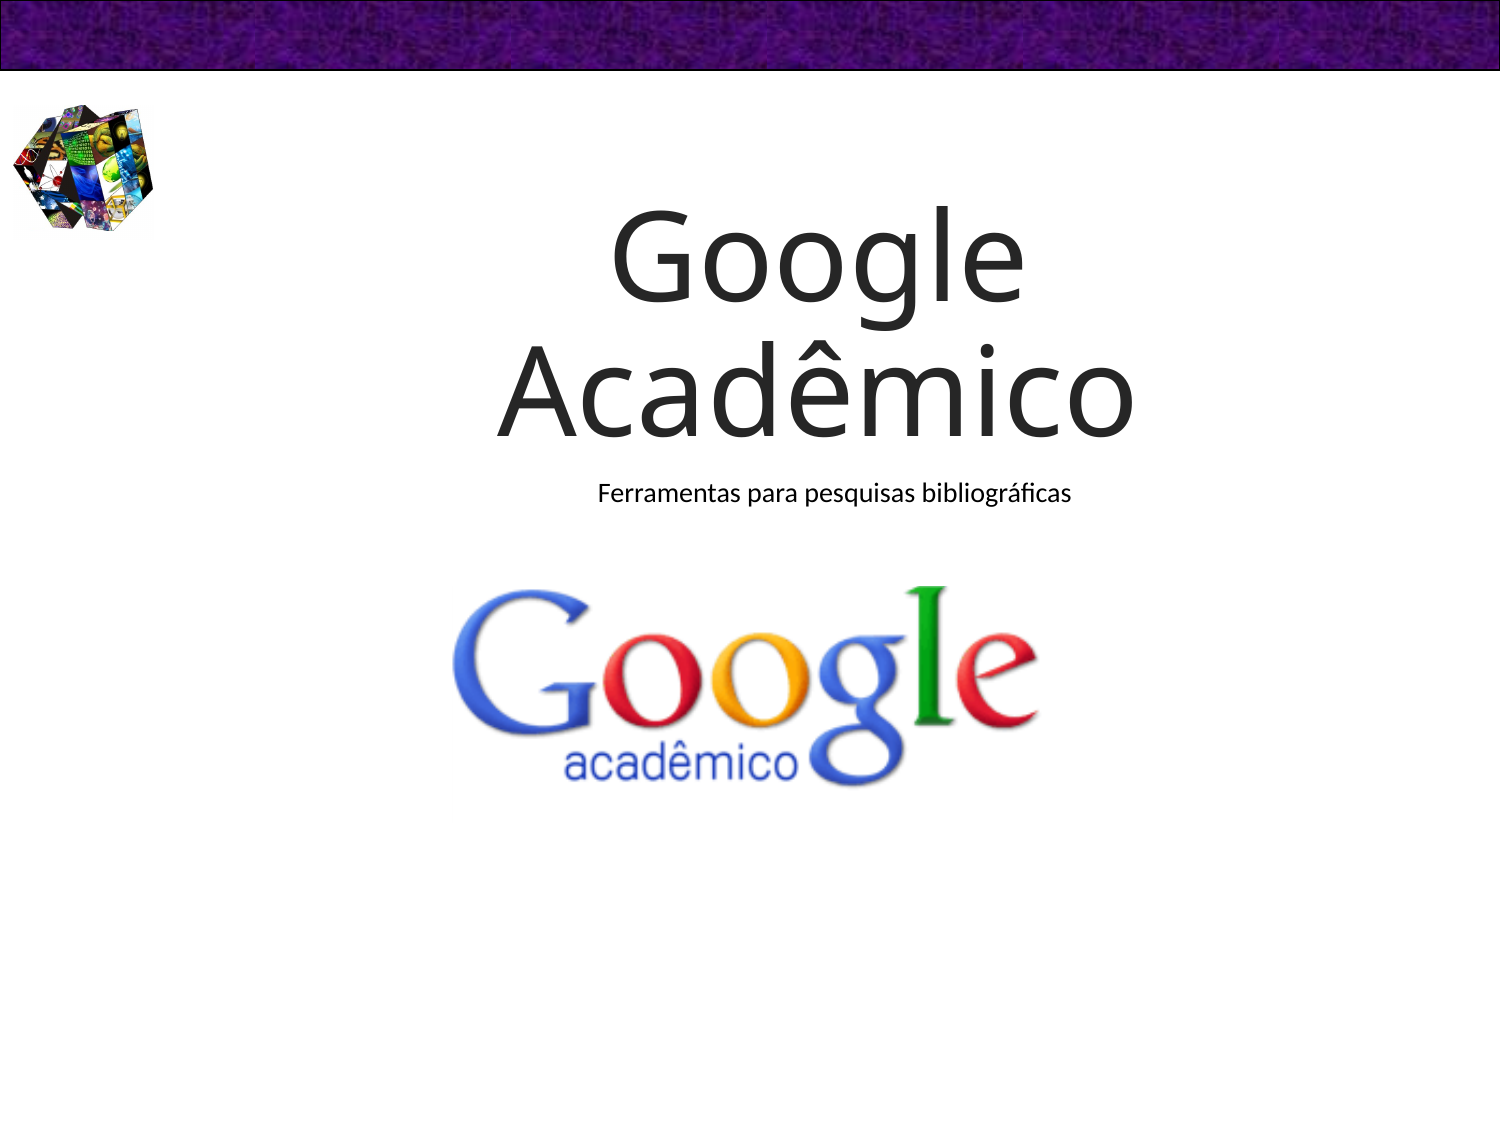

# Google Acadêmico
Ferramentas para pesquisas bibliográficas